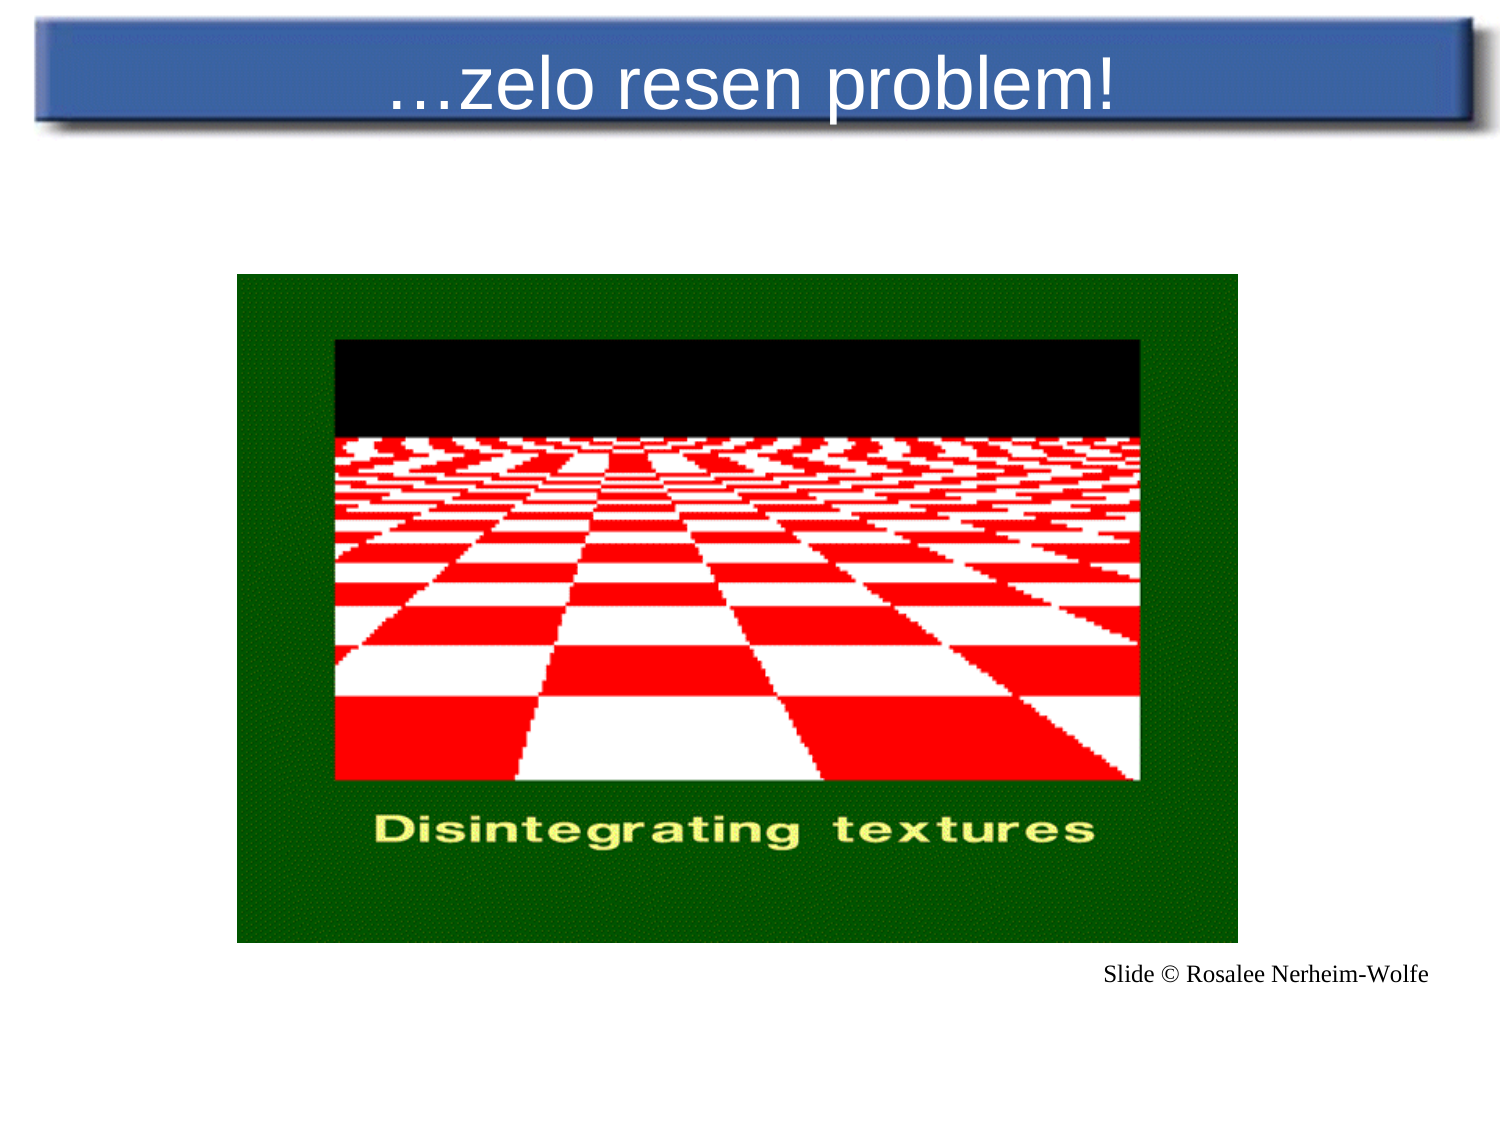

# …zelo resen problem!
Slide © Rosalee Nerheim-Wolfe